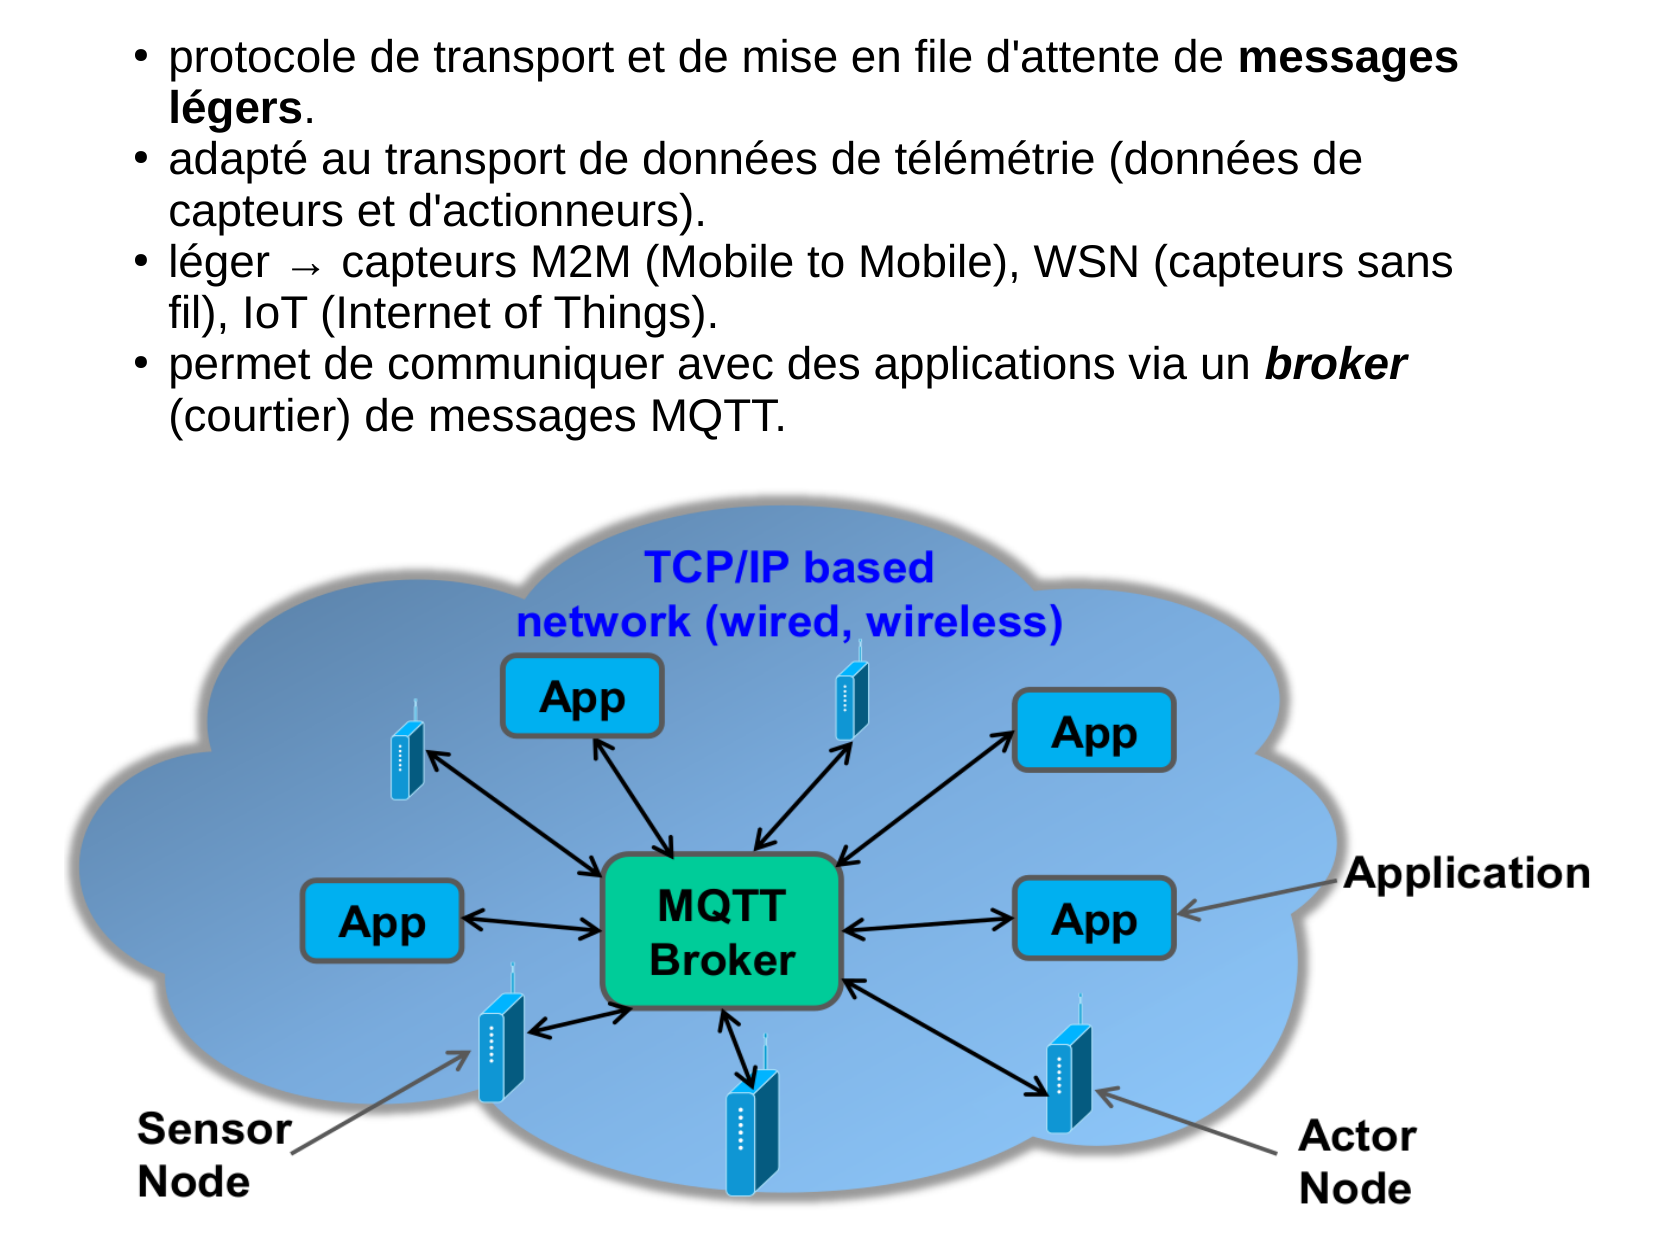

protocole de transport et de mise en file d'attente de messages légers.
adapté au transport de données de télémétrie (données de capteurs et d'actionneurs).
léger → capteurs M2M (Mobile to Mobile), WSN (capteurs sans fil), IoT (Internet of Things).
permet de communiquer avec des applications via un broker (courtier) de messages MQTT.